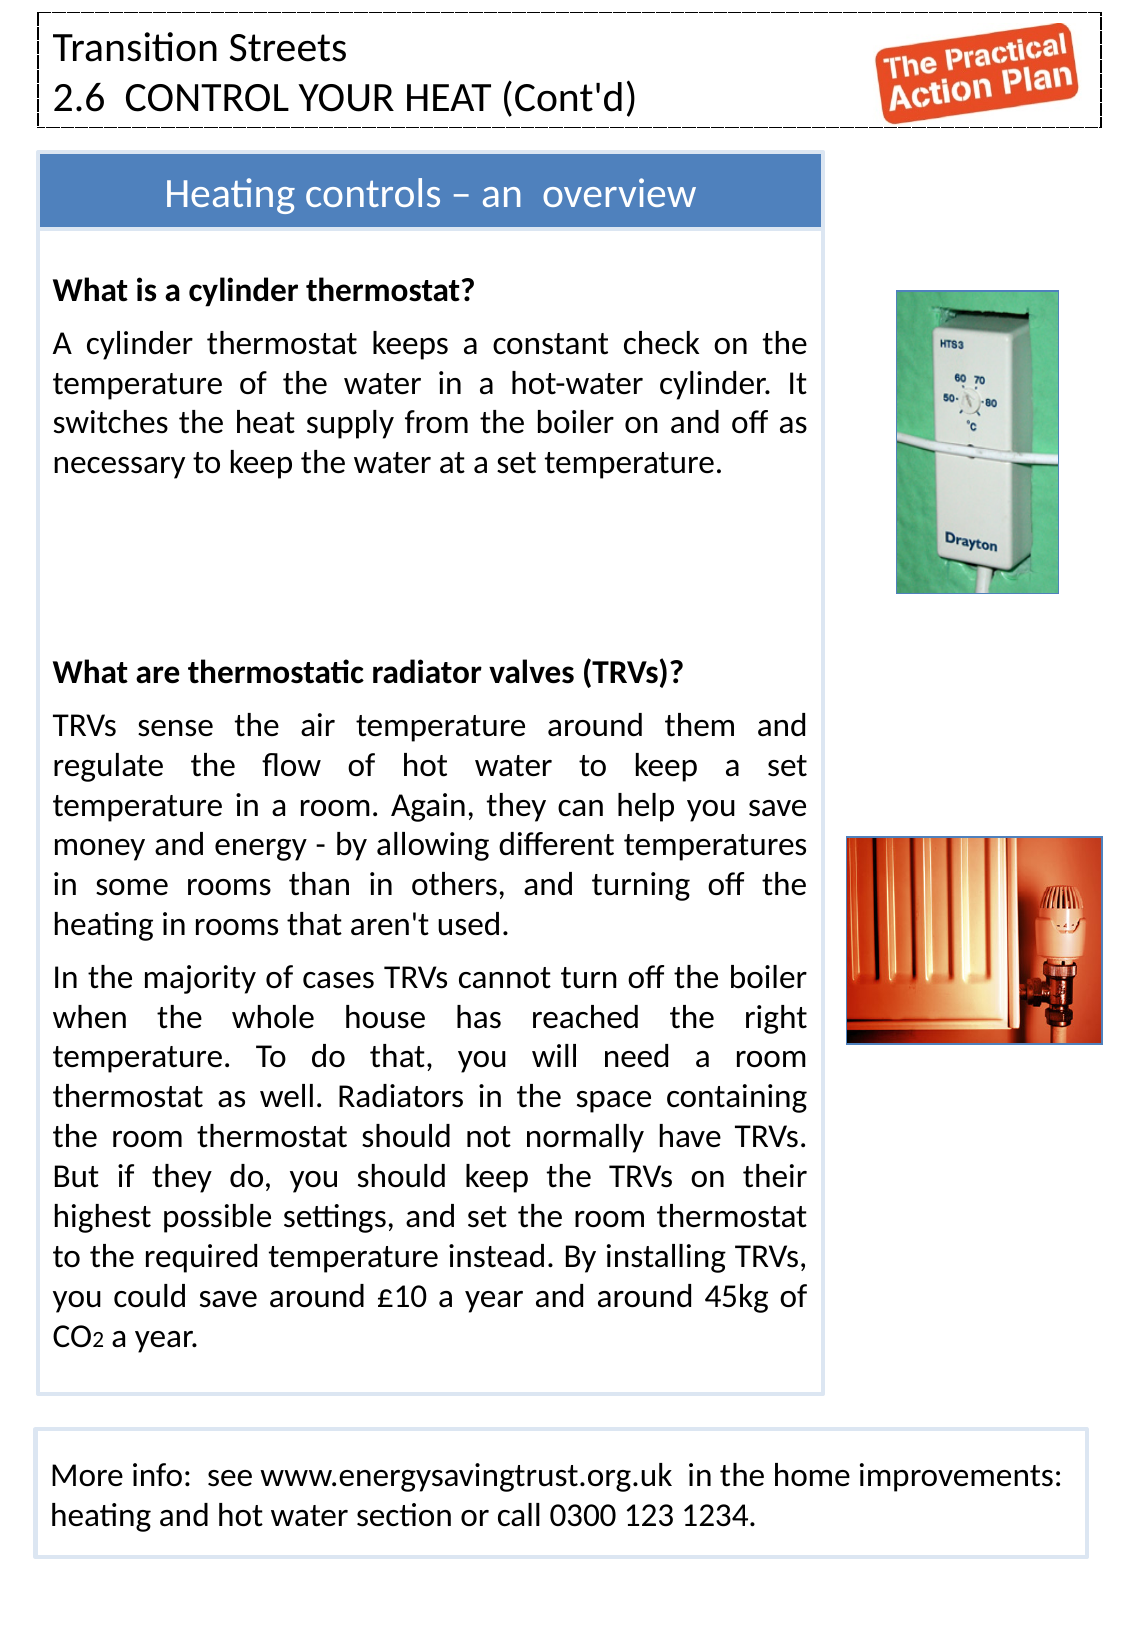

Transition Streets
2.6 CONTROL YOUR HEAT (Cont'd)
Heating controls – an overview
What is a cylinder thermostat?
A cylinder thermostat keeps a constant check on the temperature of the water in a hot-water cylinder. It switches the heat supply from the boiler on and off as necessary to keep the water at a set temperature.
What are thermostatic radiator valves (TRVs)?
TRVs sense the air temperature around them and regulate the flow of hot water to keep a set temperature in a room. Again, they can help you save money and energy - by allowing different temperatures in some rooms than in others, and turning off the heating in rooms that aren't used.
In the majority of cases TRVs cannot turn off the boiler when the whole house has reached the right temperature. To do that, you will need a room thermostat as well. Radiators in the space containing the room thermostat should not normally have TRVs. But if they do, you should keep the TRVs on their highest possible settings, and set the room thermostat to the required temperature instead. By installing TRVs, you could save around £10 a year and around 45kg of CO2 a year.
More info: see www.energysavingtrust.org.uk in the home improvements: heating and hot water section or call 0300 123 1234.